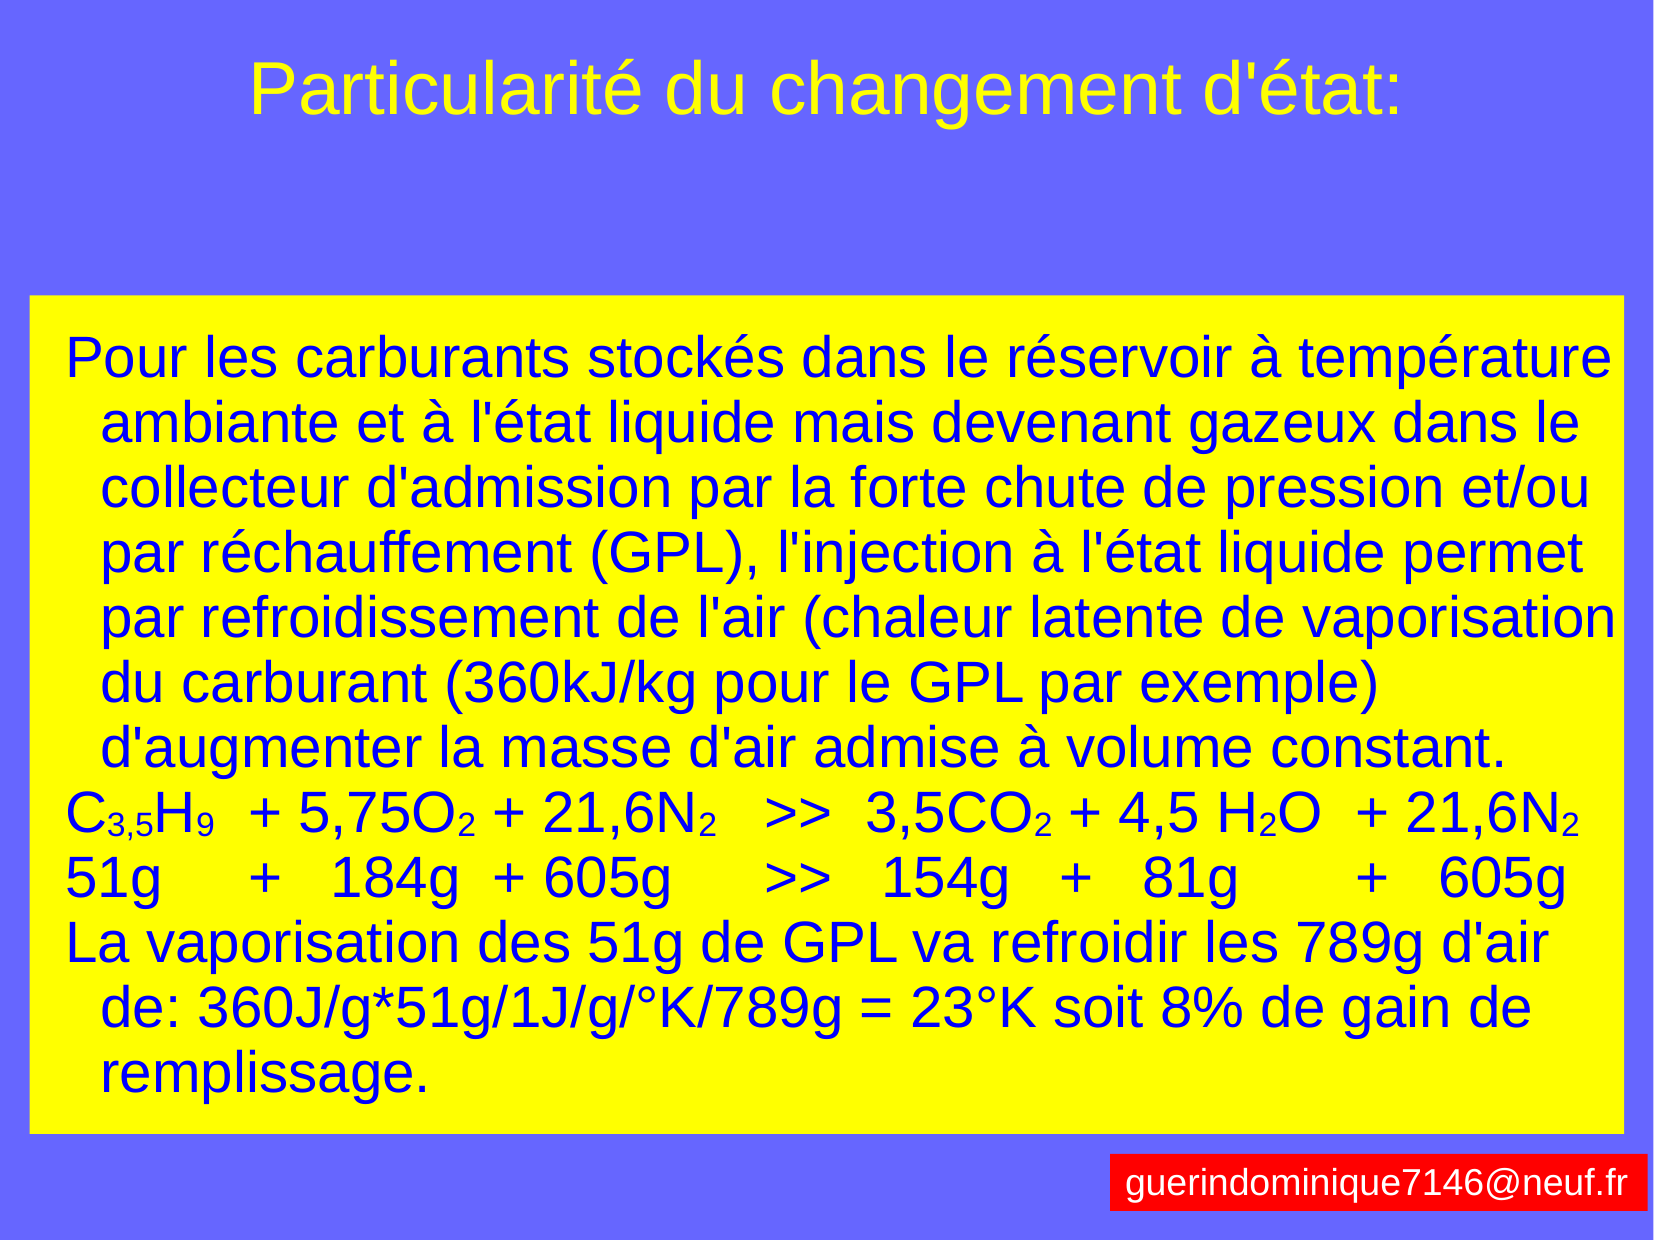

# Particularité du changement d'état:
Pour les carburants stockés dans le réservoir à température ambiante et à l'état liquide mais devenant gazeux dans le collecteur d'admission par la forte chute de pression et/ou par réchauffement (GPL), l'injection à l'état liquide permet par refroidissement de l'air (chaleur latente de vaporisation du carburant (360kJ/kg pour le GPL par exemple) d'augmenter la masse d'air admise à volume constant.
C3,5H9 	+ 5,75O2 + 21,6N2 	>> 3,5CO2 + 4,5 H2O 	+ 21,6N2
51g 	+ 184g + 605g 	>> 154g + 81g 	+ 605g
La vaporisation des 51g de GPL va refroidir les 789g d'air de: 360J/g*51g/1J/g/°K/789g = 23°K soit 8% de gain de remplissage.
guerindominique7146@neuf.fr